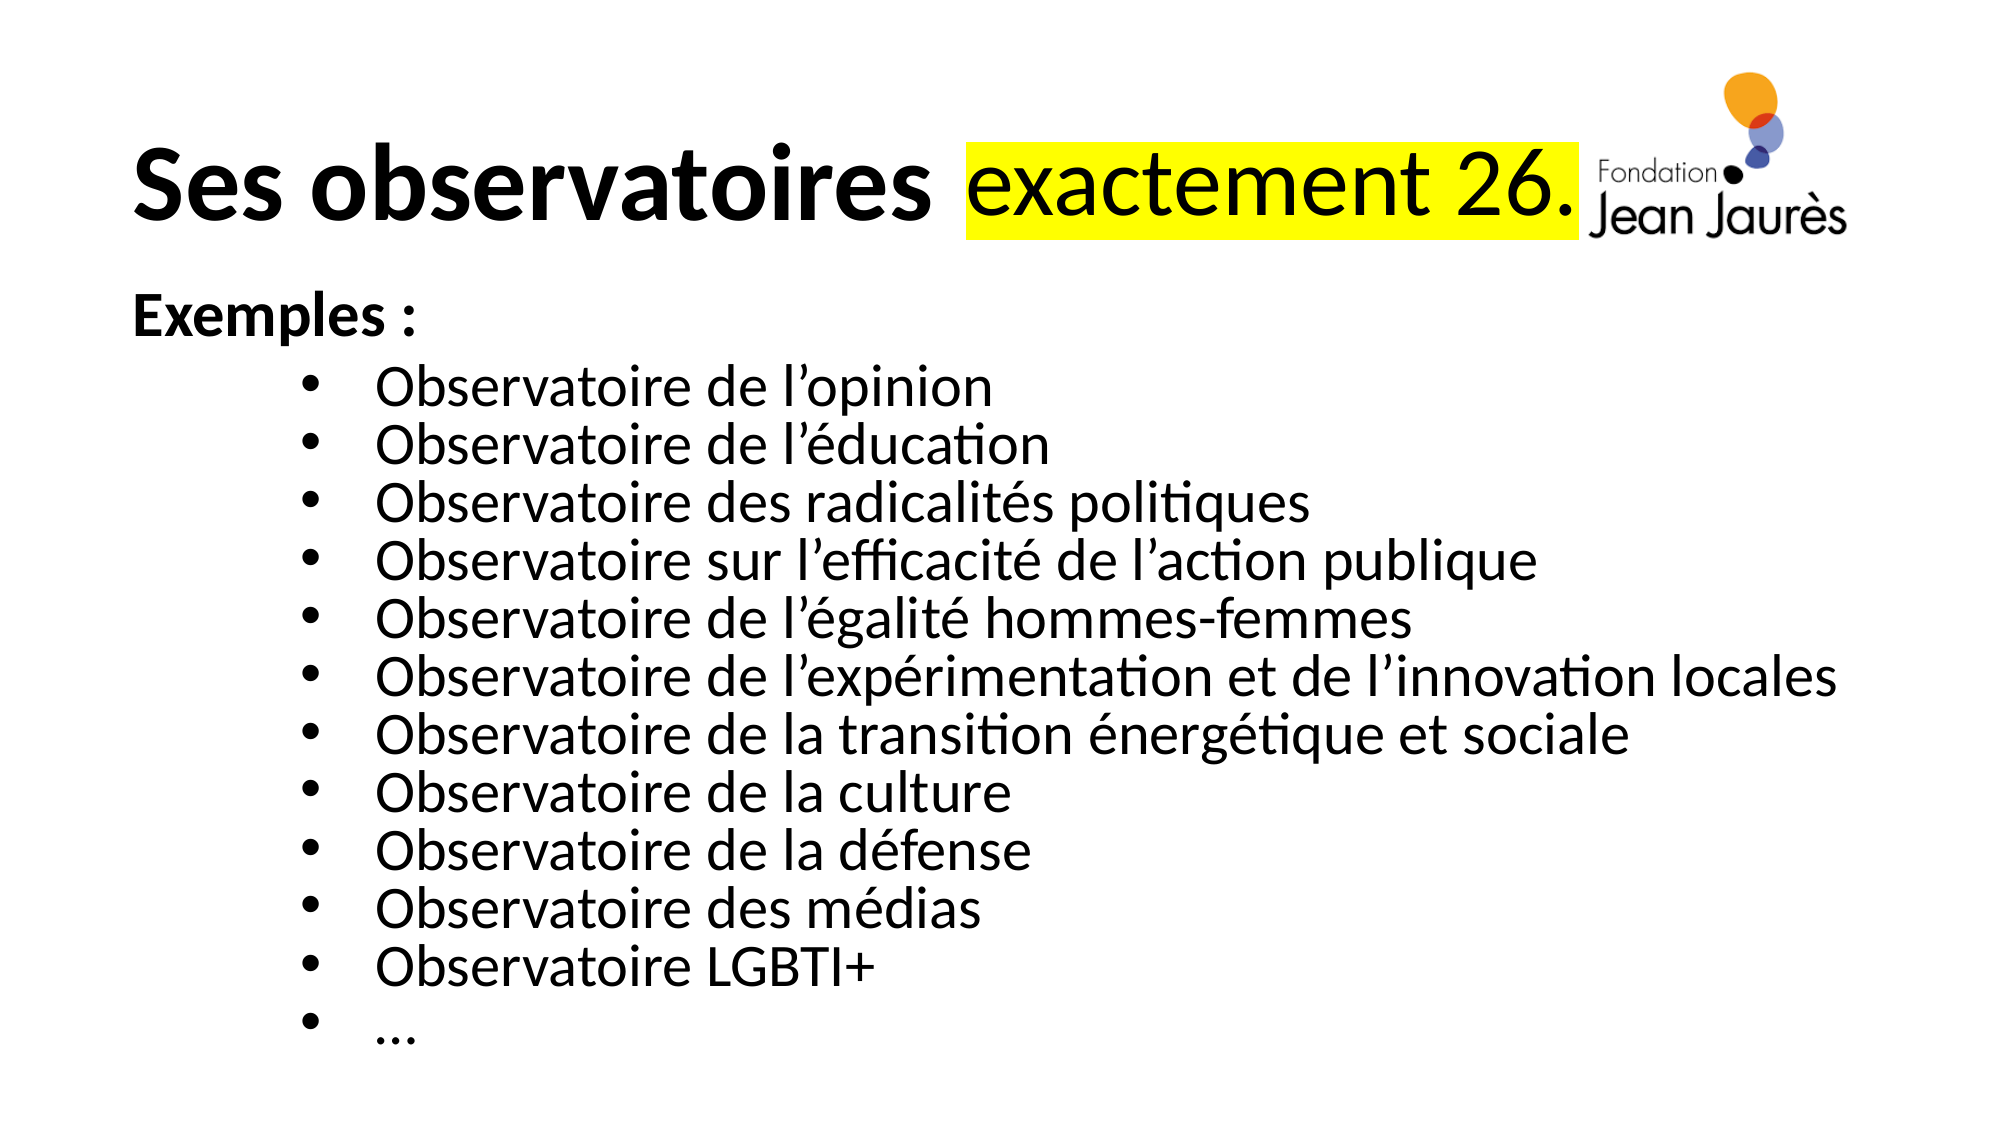

exactement 26.
Ses observatoires
Exemples :
Observatoire de l’opinion
Observatoire de l’éducation
Observatoire des radicalités politiques
Observatoire sur l’efficacité de l’action publique
Observatoire de l’égalité hommes-femmes
Observatoire de l’expérimentation et de l’innovation locales
Observatoire de la transition énergétique et sociale
Observatoire de la culture
Observatoire de la défense
Observatoire des médias
Observatoire LGBTI+
…